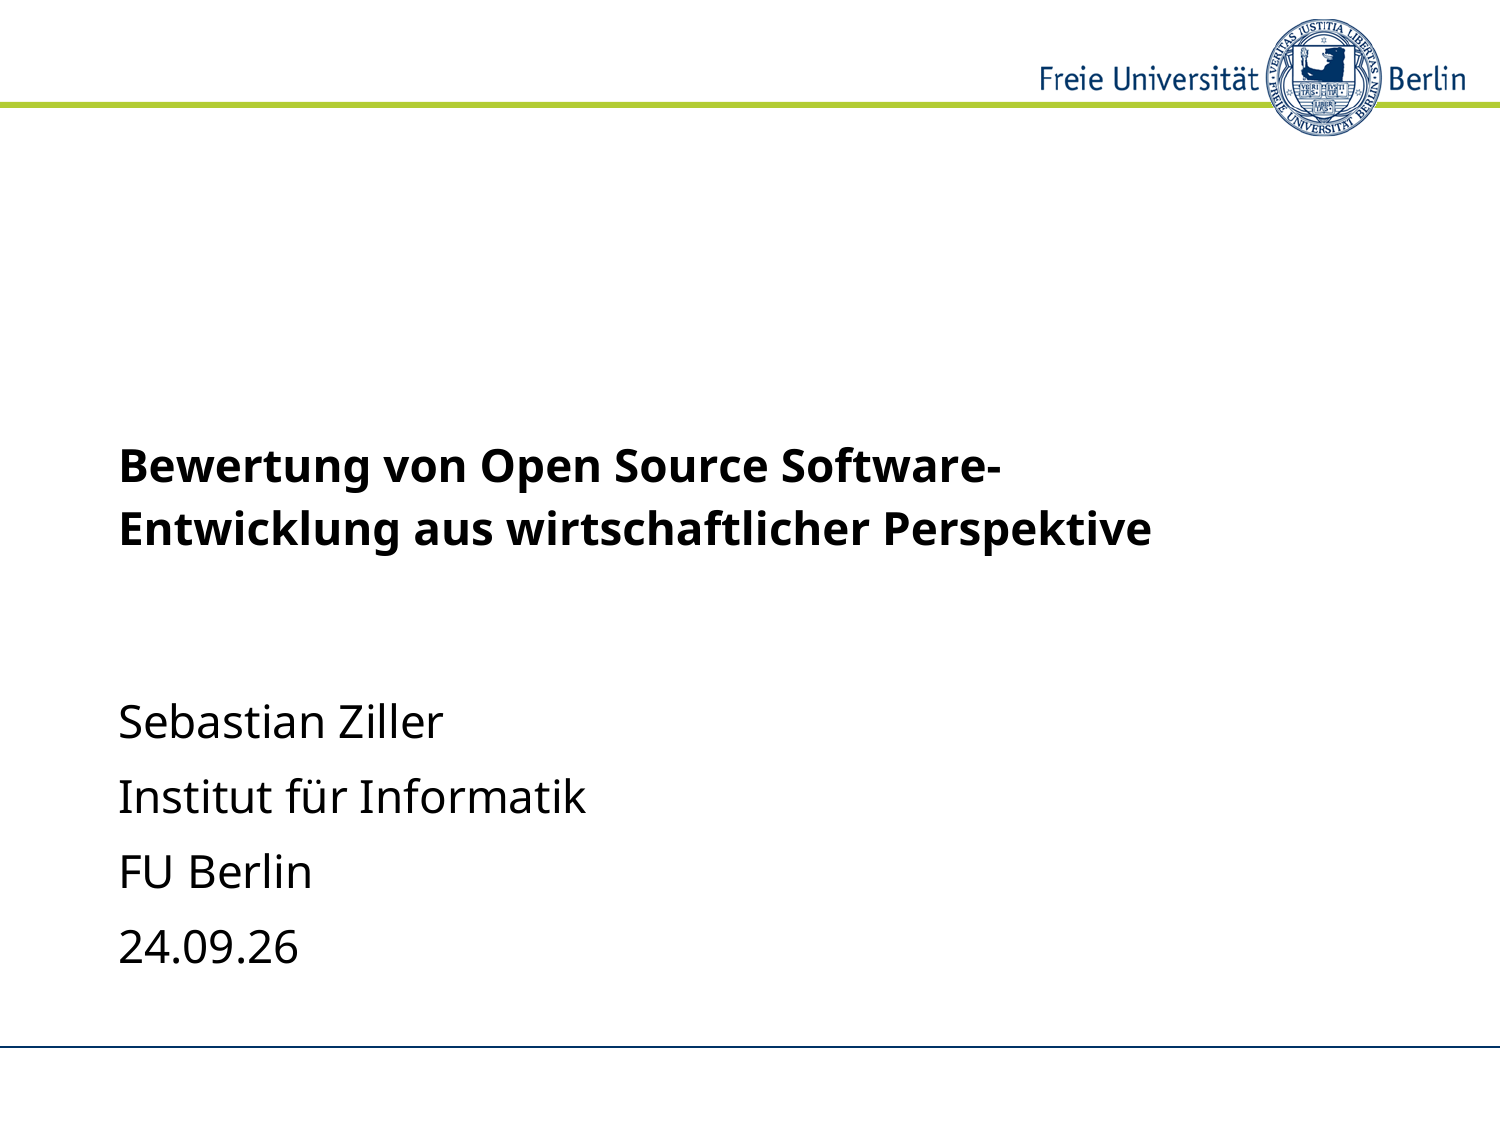

# Bewertung von Open Source Software-Entwicklung aus wirtschaftlicher Perspektive
Sebastian Ziller
Institut für Informatik
FU Berlin